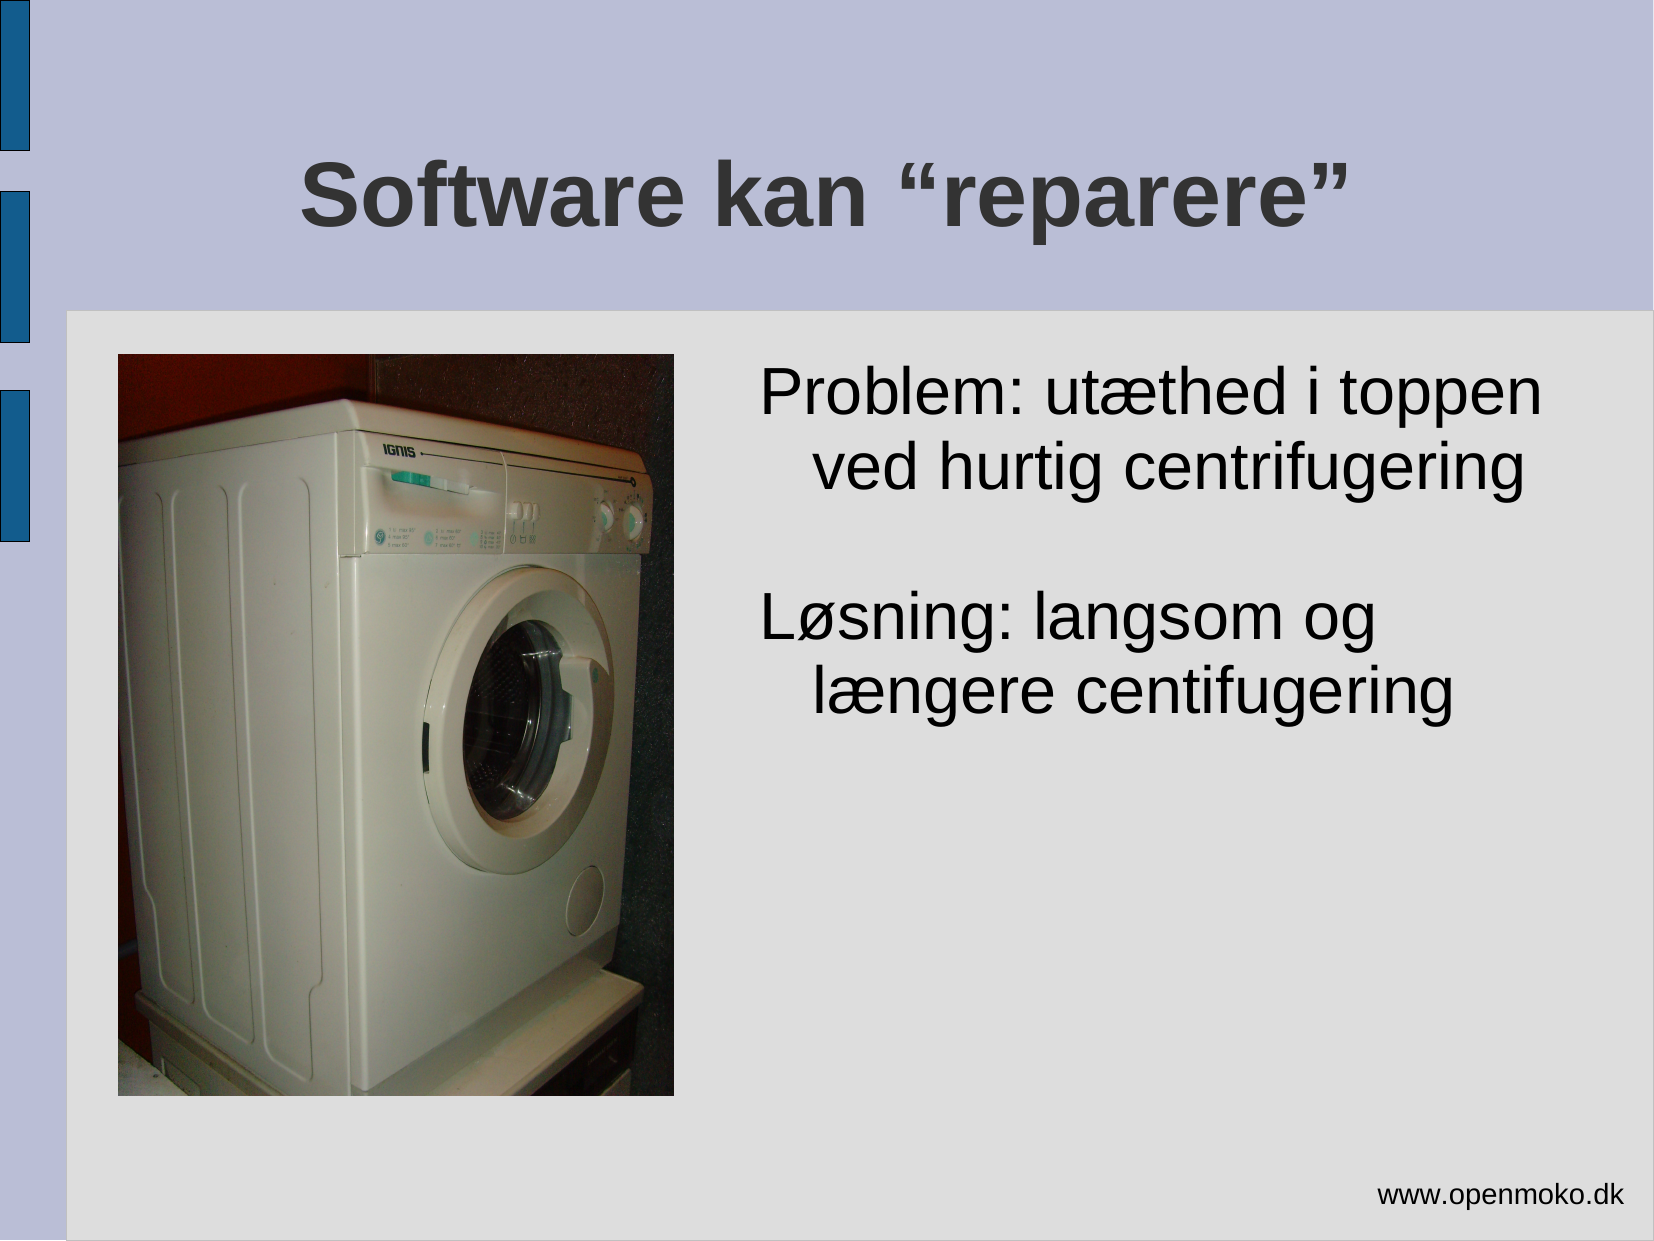

# Software kan “reparere”
Problem: utæthed i toppen ved hurtig centrifugering
Løsning: langsom og længere centifugering